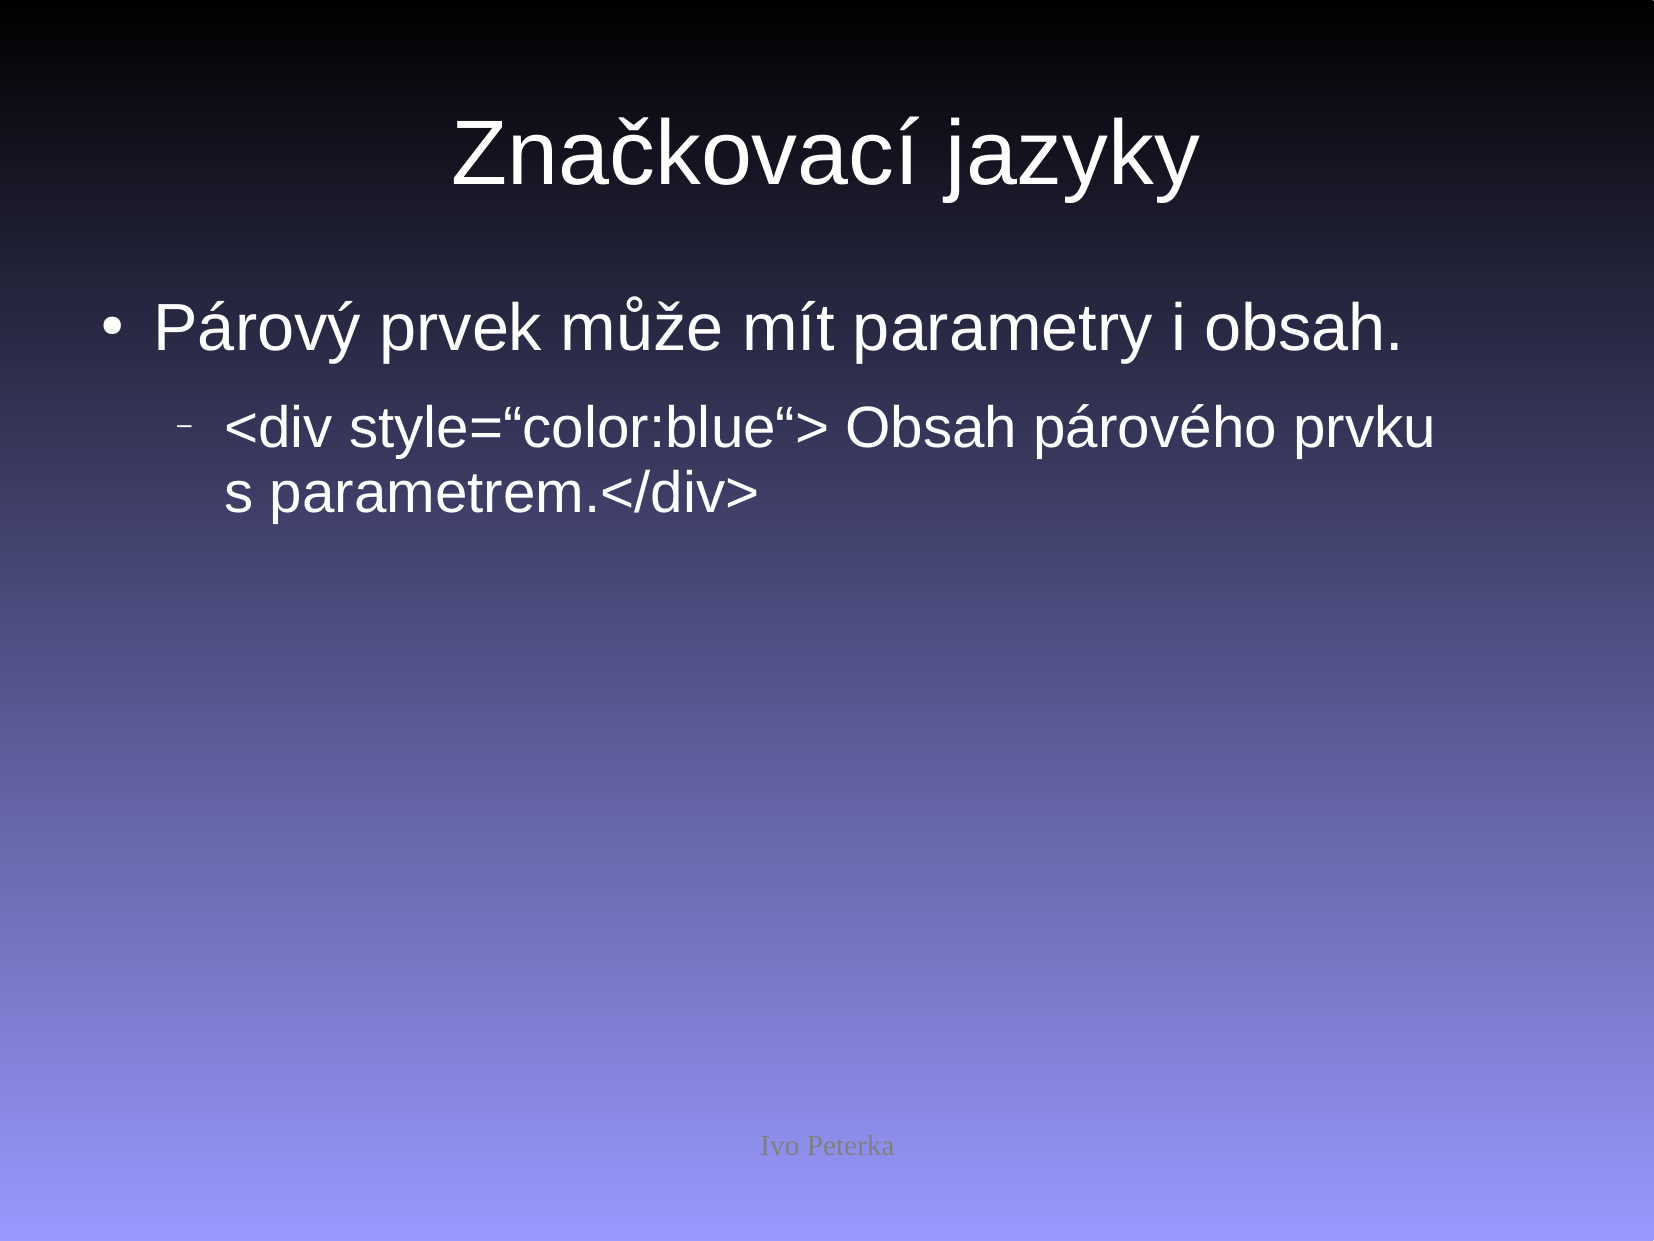

# Značkovací jazyky
Párový prvek může mít parametry i obsah.
<div style=“color:blue“> Obsah párového prvku s parametrem.</div>